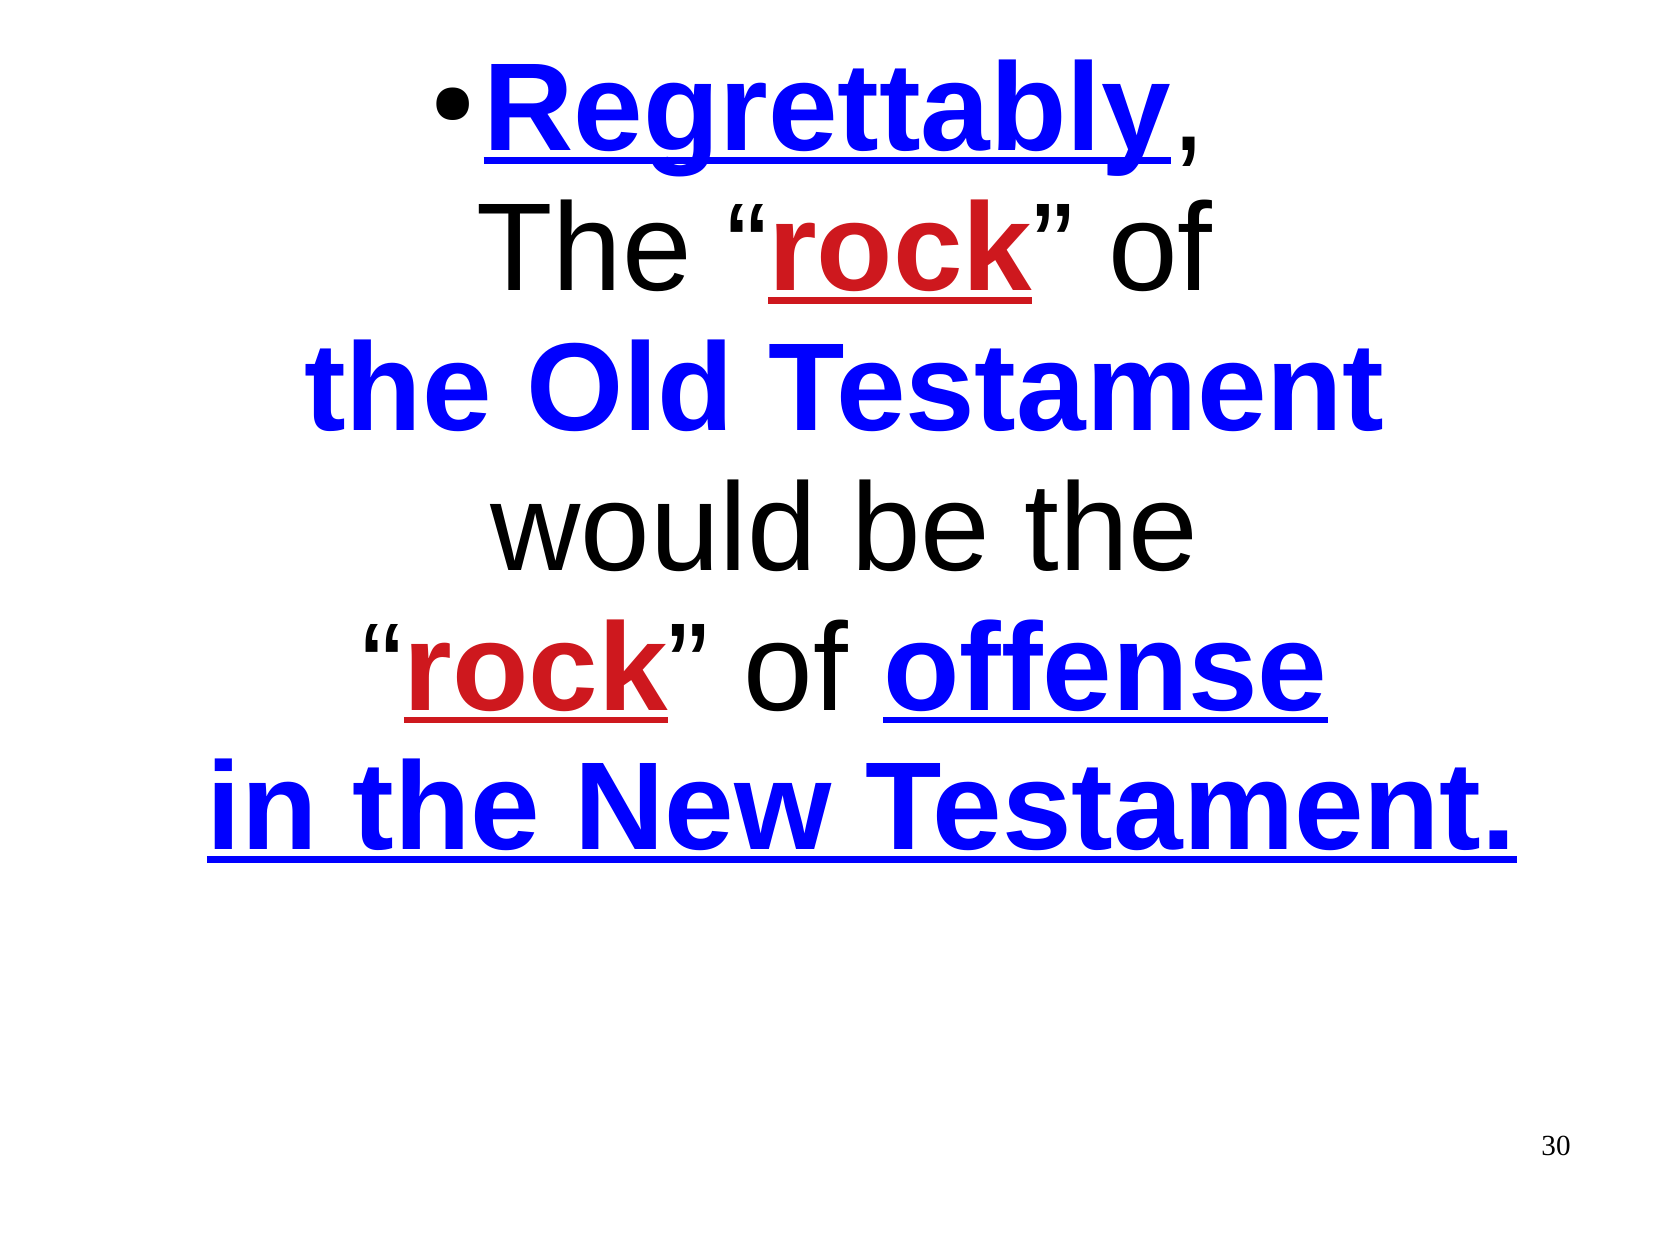

# Regrettably, The “rock” of the Old Testament would be the “rock” of offense in the New Testament.
30